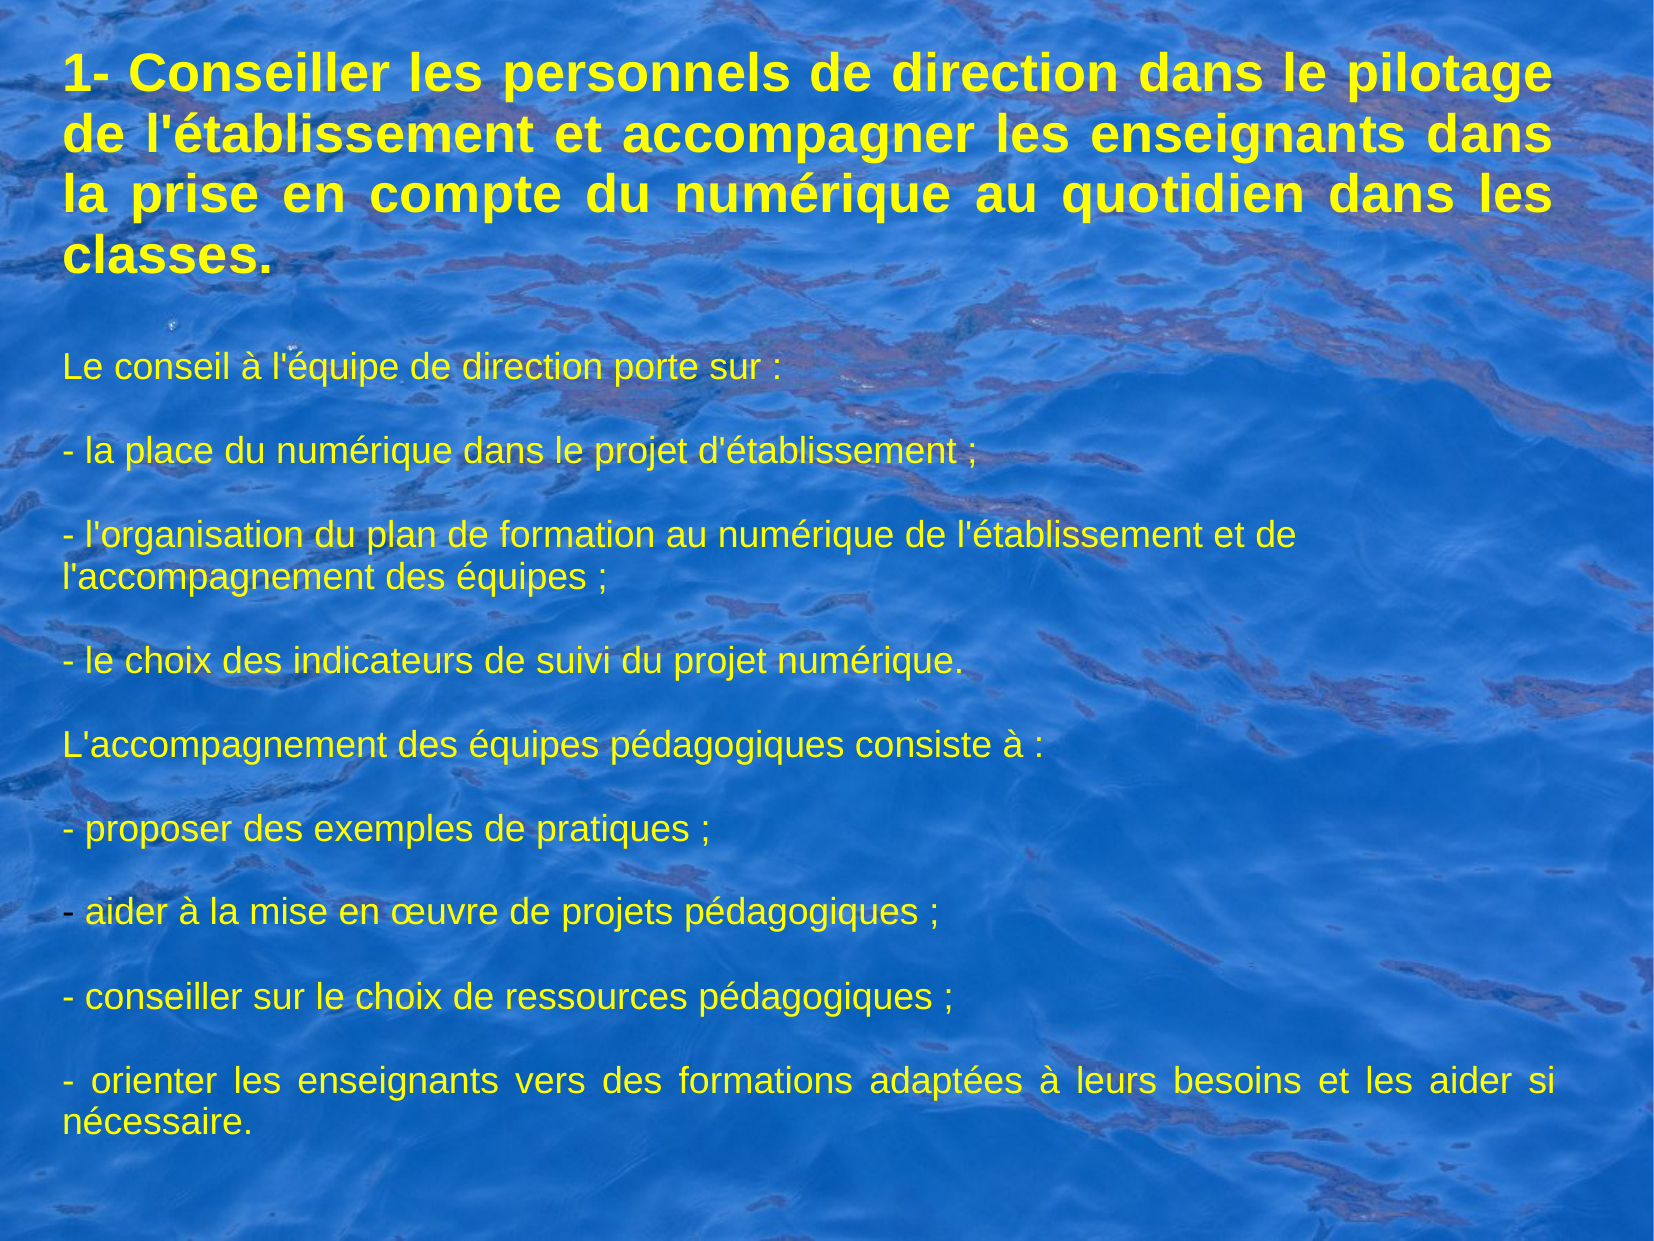

1- Conseiller les personnels de direction dans le pilotage de l'établissement et accompagner les enseignants dans la prise en compte du numérique au quotidien dans les classes.
Le conseil à l'équipe de direction porte sur :
- la place du numérique dans le projet d'établissement ;
- l'organisation du plan de formation au numérique de l'établissement et de l'accompagnement des équipes ;
- le choix des indicateurs de suivi du projet numérique.
L'accompagnement des équipes pédagogiques consiste à :
- proposer des exemples de pratiques ;
- aider à la mise en œuvre de projets pédagogiques ;
- conseiller sur le choix de ressources pédagogiques ;
- orienter les enseignants vers des formations adaptées à leurs besoins et les aider si nécessaire.